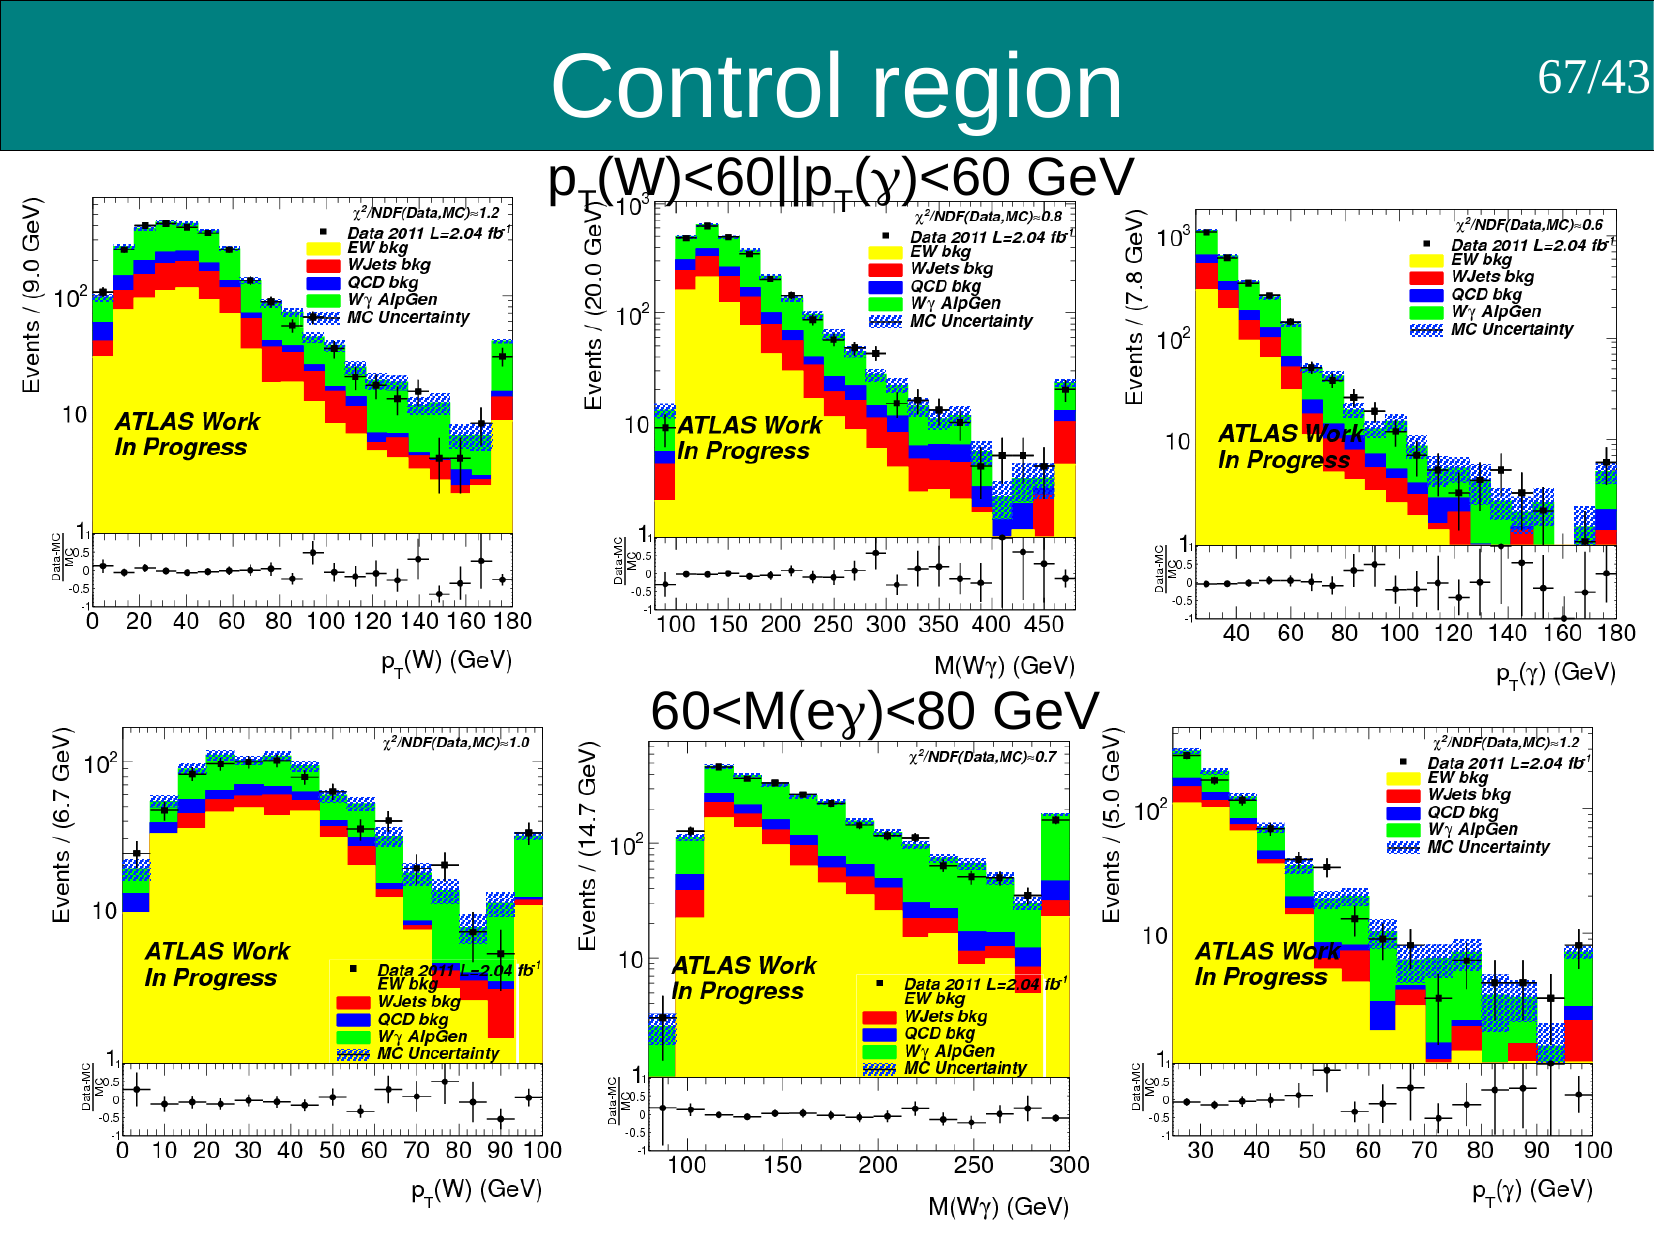

# Control region
67
pT(W)<60||pT()<60 GeV
60<M(e)<80 GeV